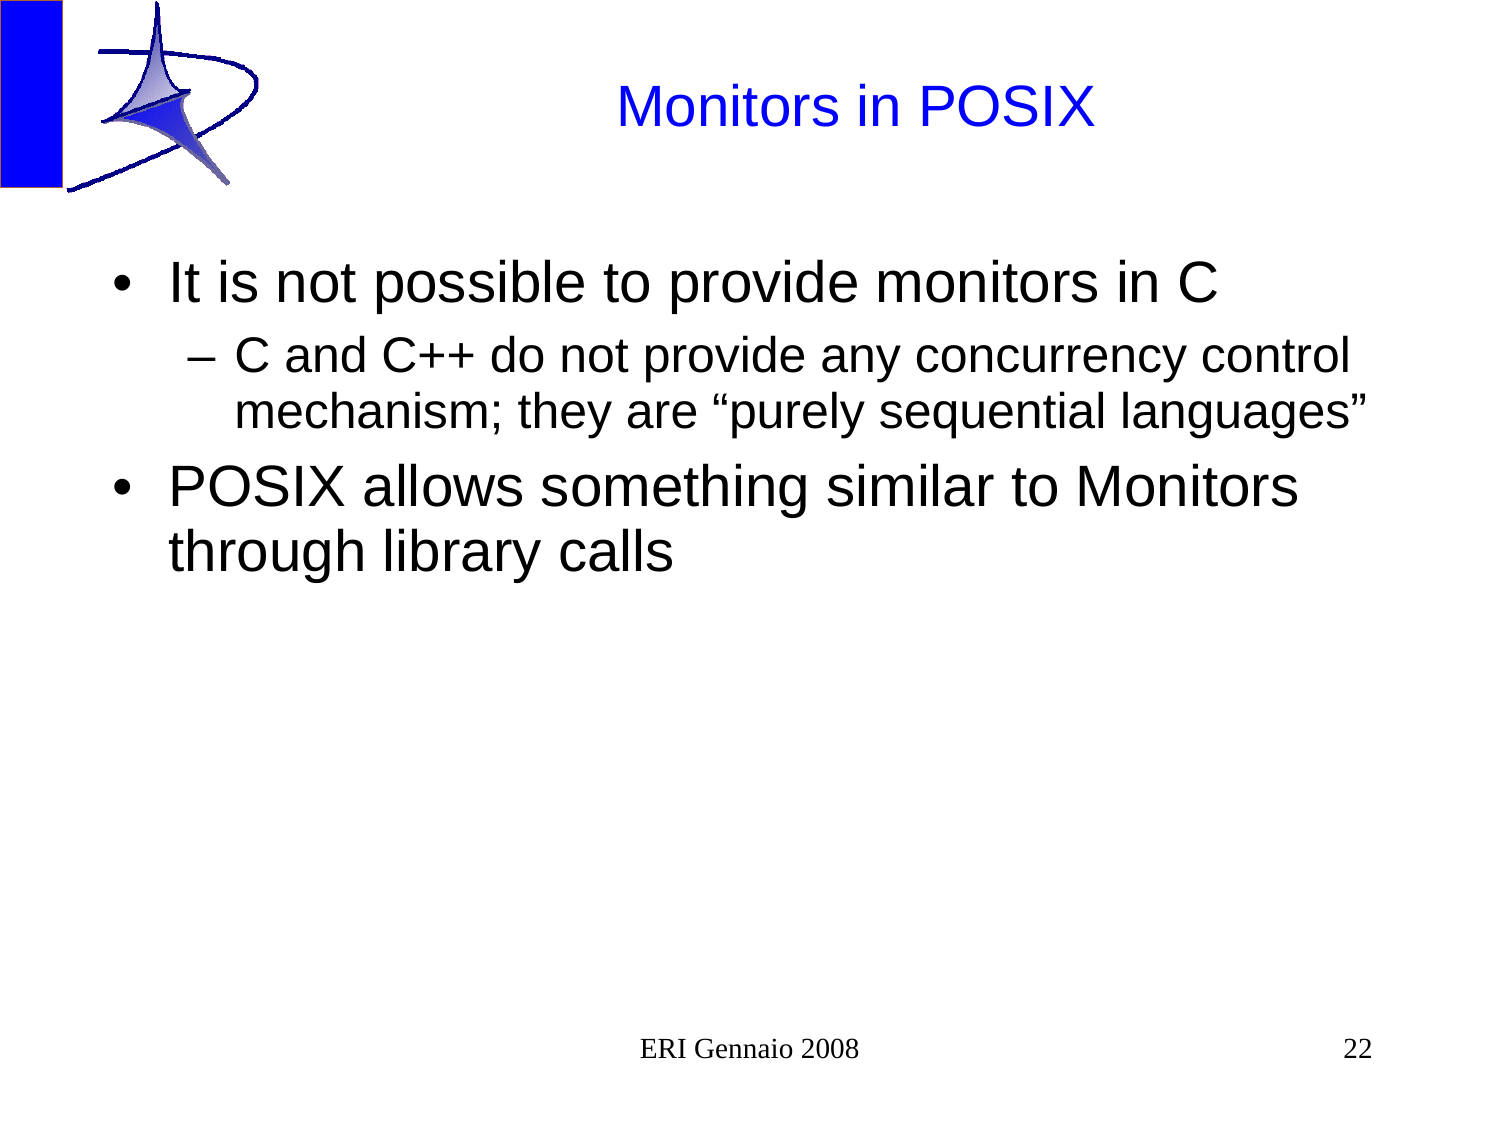

# Monitors in POSIX
It is not possible to provide monitors in C
C and C++ do not provide any concurrency control mechanism; they are “purely sequential languages”
POSIX allows something similar to Monitors through library calls
ERI Gennaio 2008
22